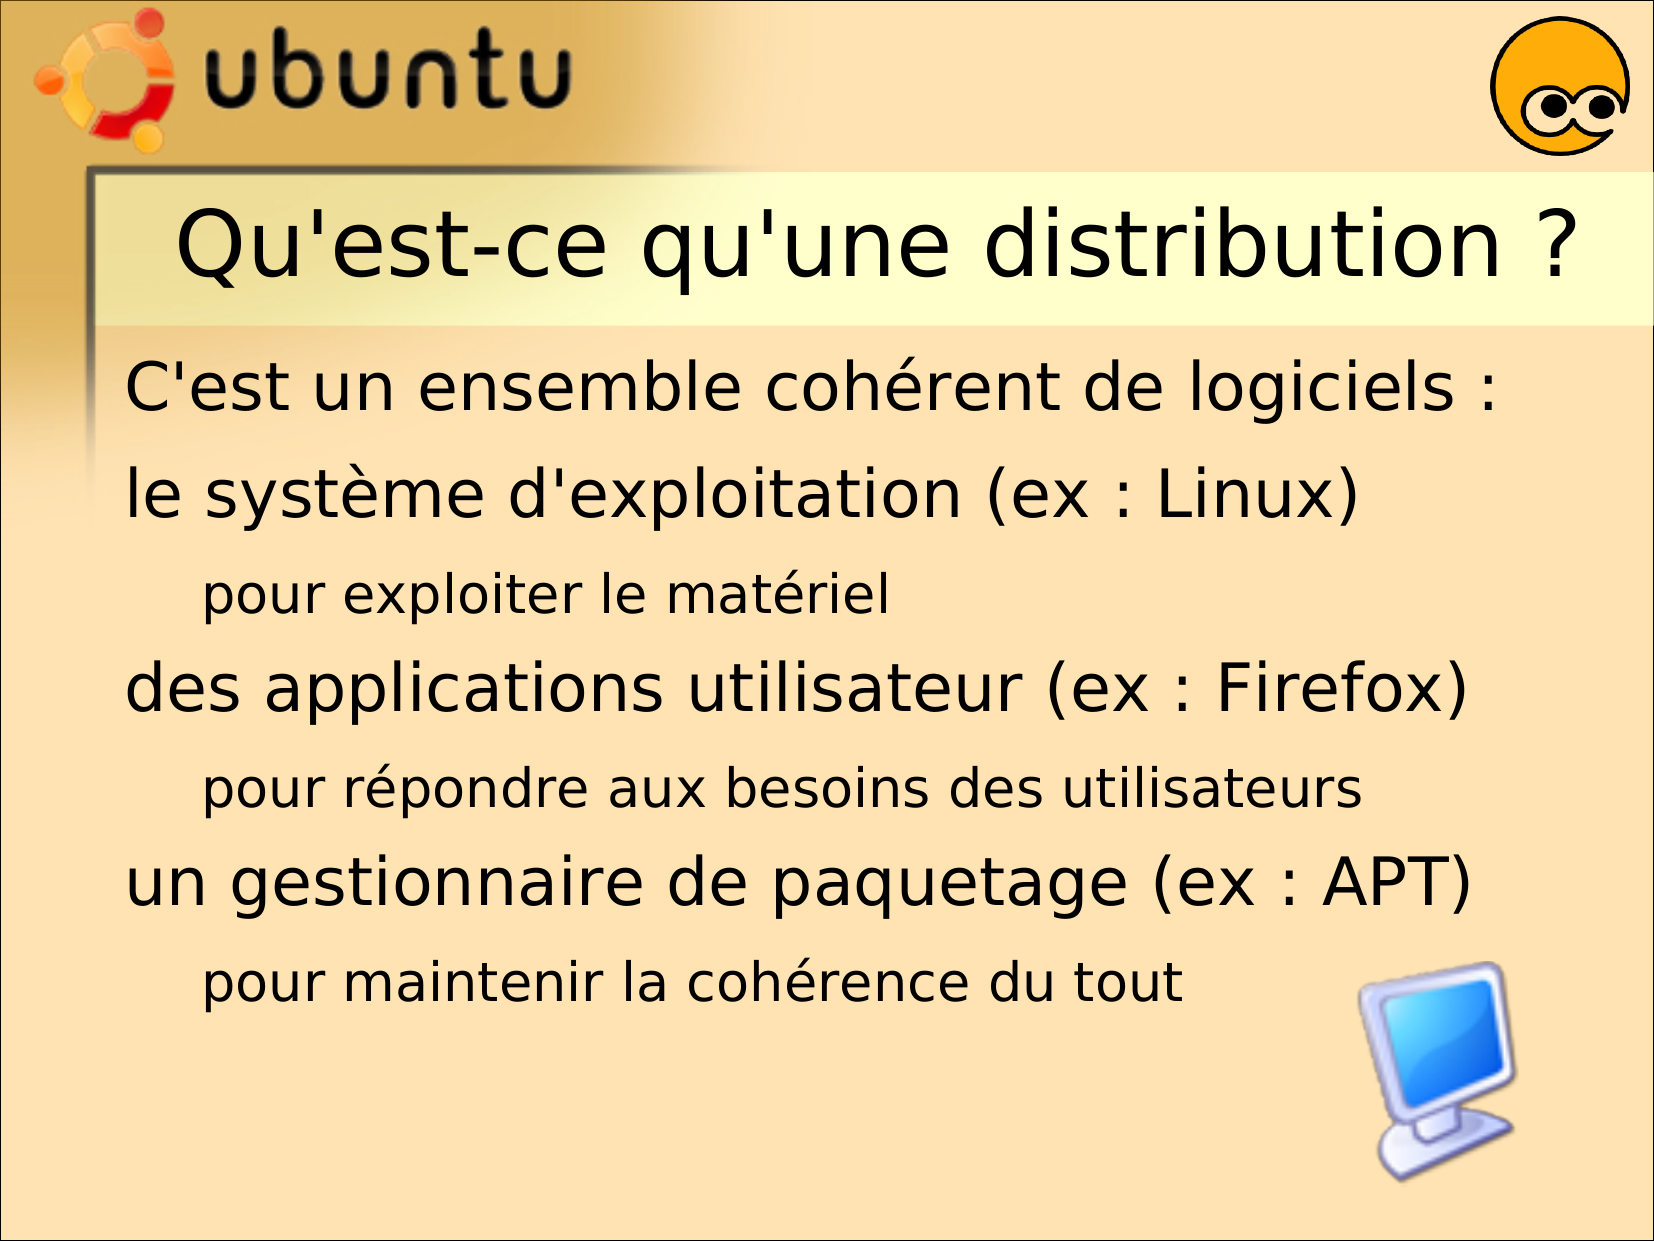

# Qu'est-ce qu'une distribution ?
C'est un ensemble cohérent de logiciels :
le système d'exploitation (ex : Linux)
pour exploiter le matériel
des applications utilisateur (ex : Firefox)
pour répondre aux besoins des utilisateurs
un gestionnaire de paquetage (ex : APT)
pour maintenir la cohérence du tout